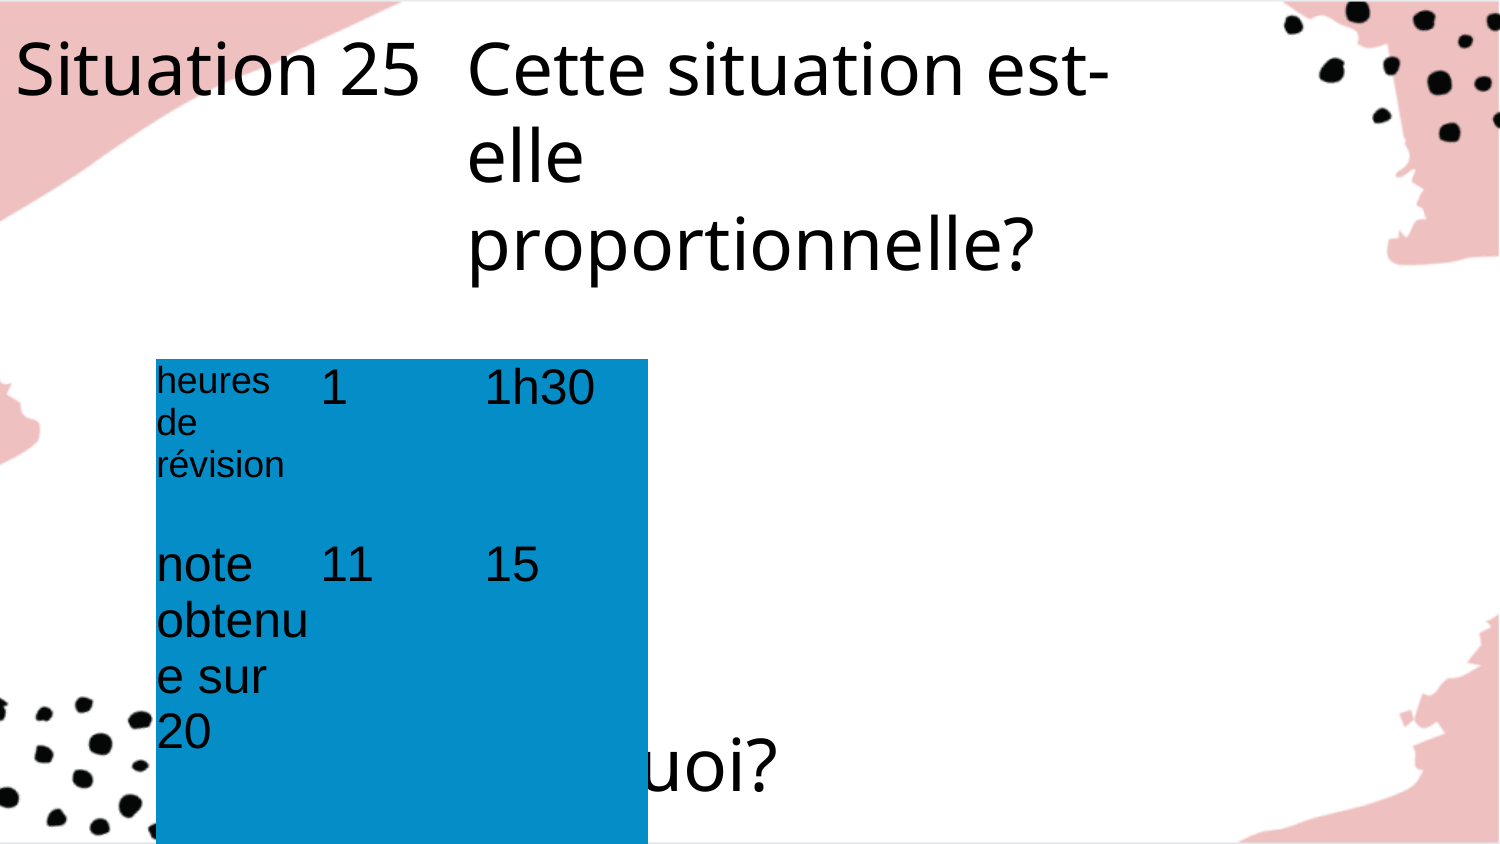

Situation 25
Cette situation est-elle proportionnelle?
| heures de révision | 1 | 1h30 |
| --- | --- | --- |
| note obtenue sur 20 | 11 | 15 |
Pourquoi?